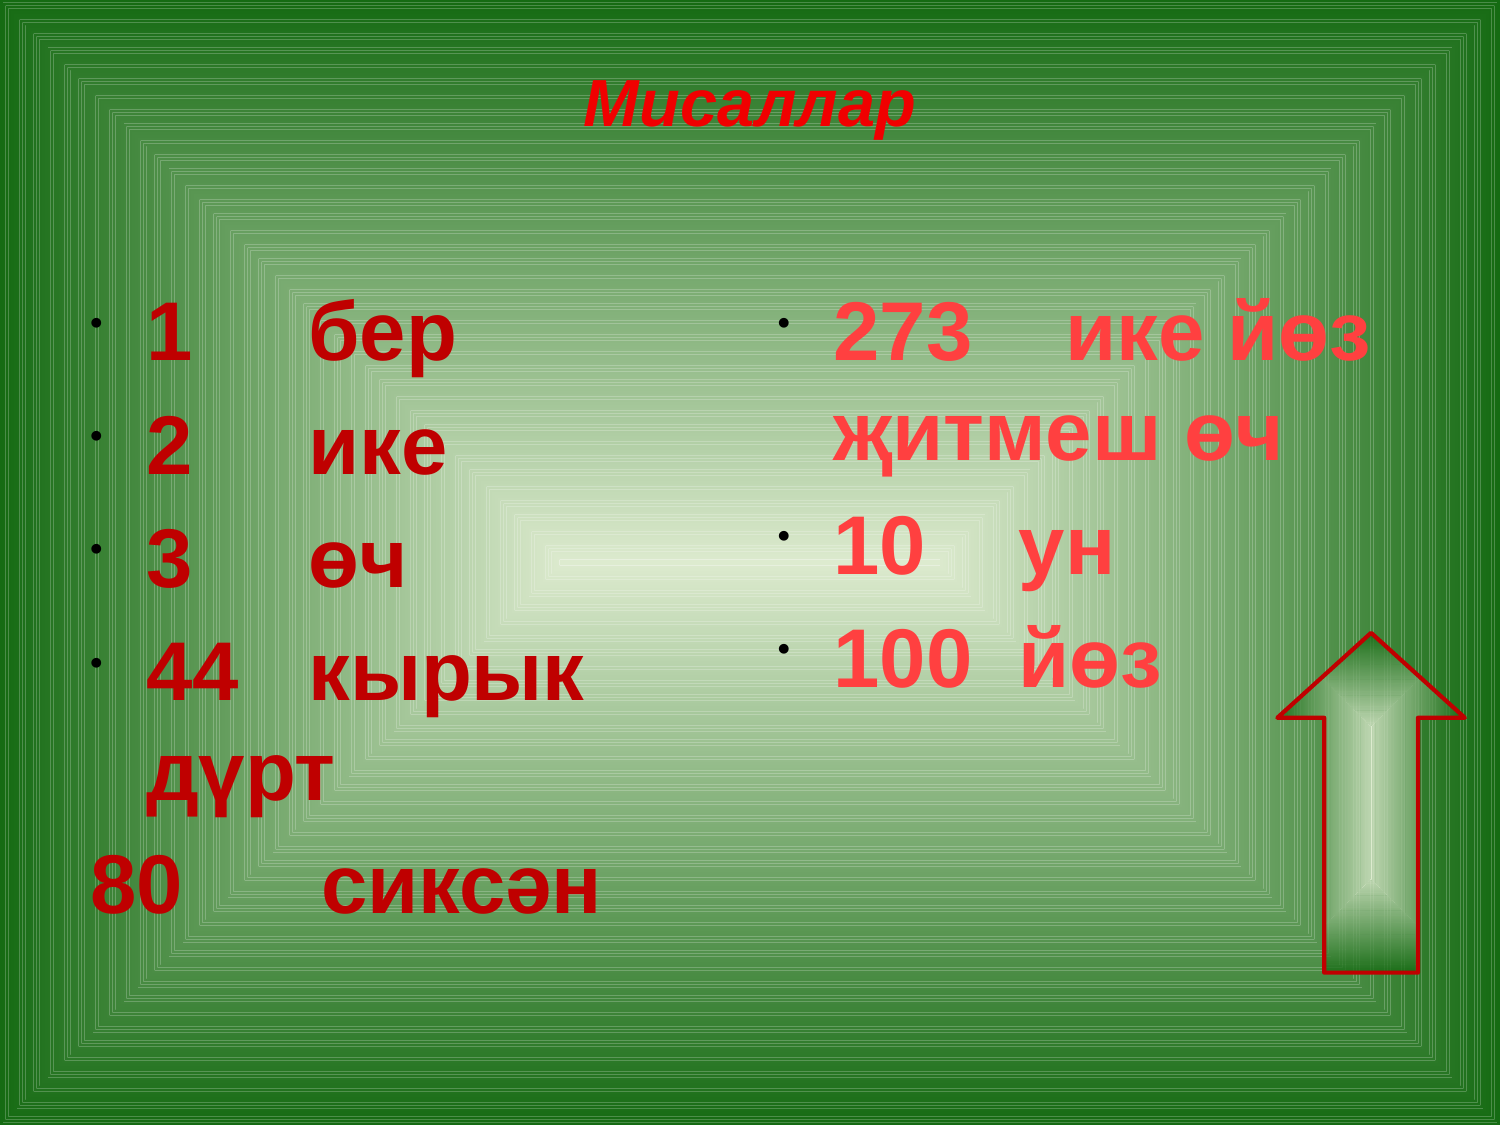

# Мисаллар
1     бер
2     ике
3     өч
44   кырык дүрт
80 сиксән
273 ике йөз җитмеш өч
10    ун
100  йөз